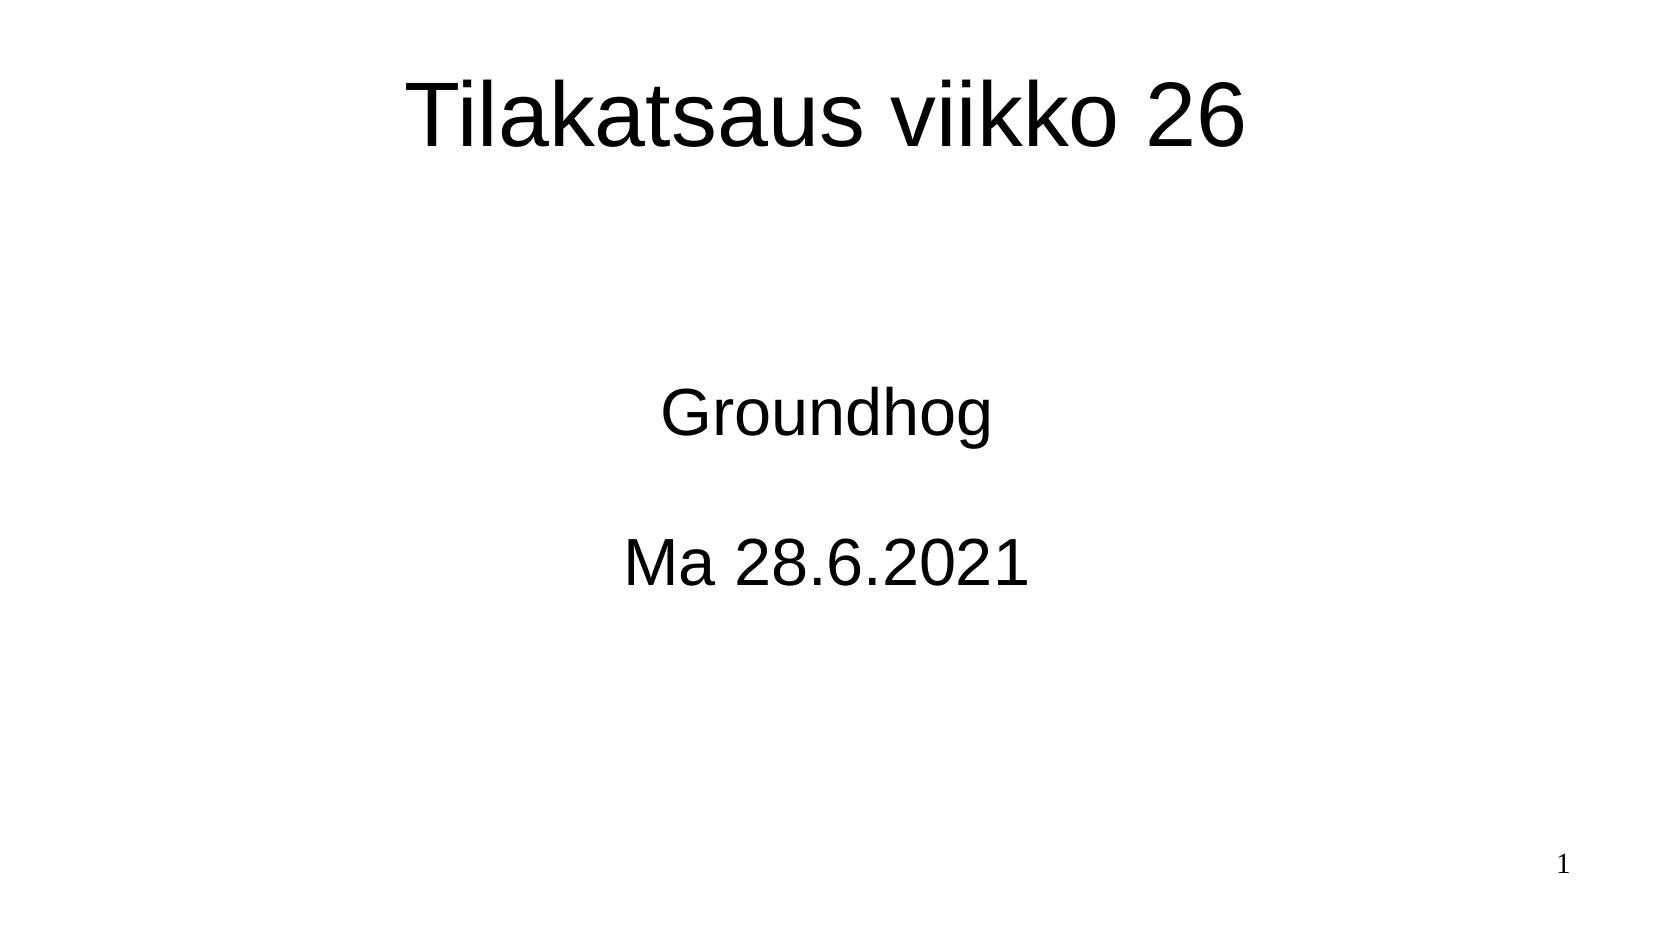

# Tilakatsaus viikko 26
Groundhog
Ma 28.6.2021
1